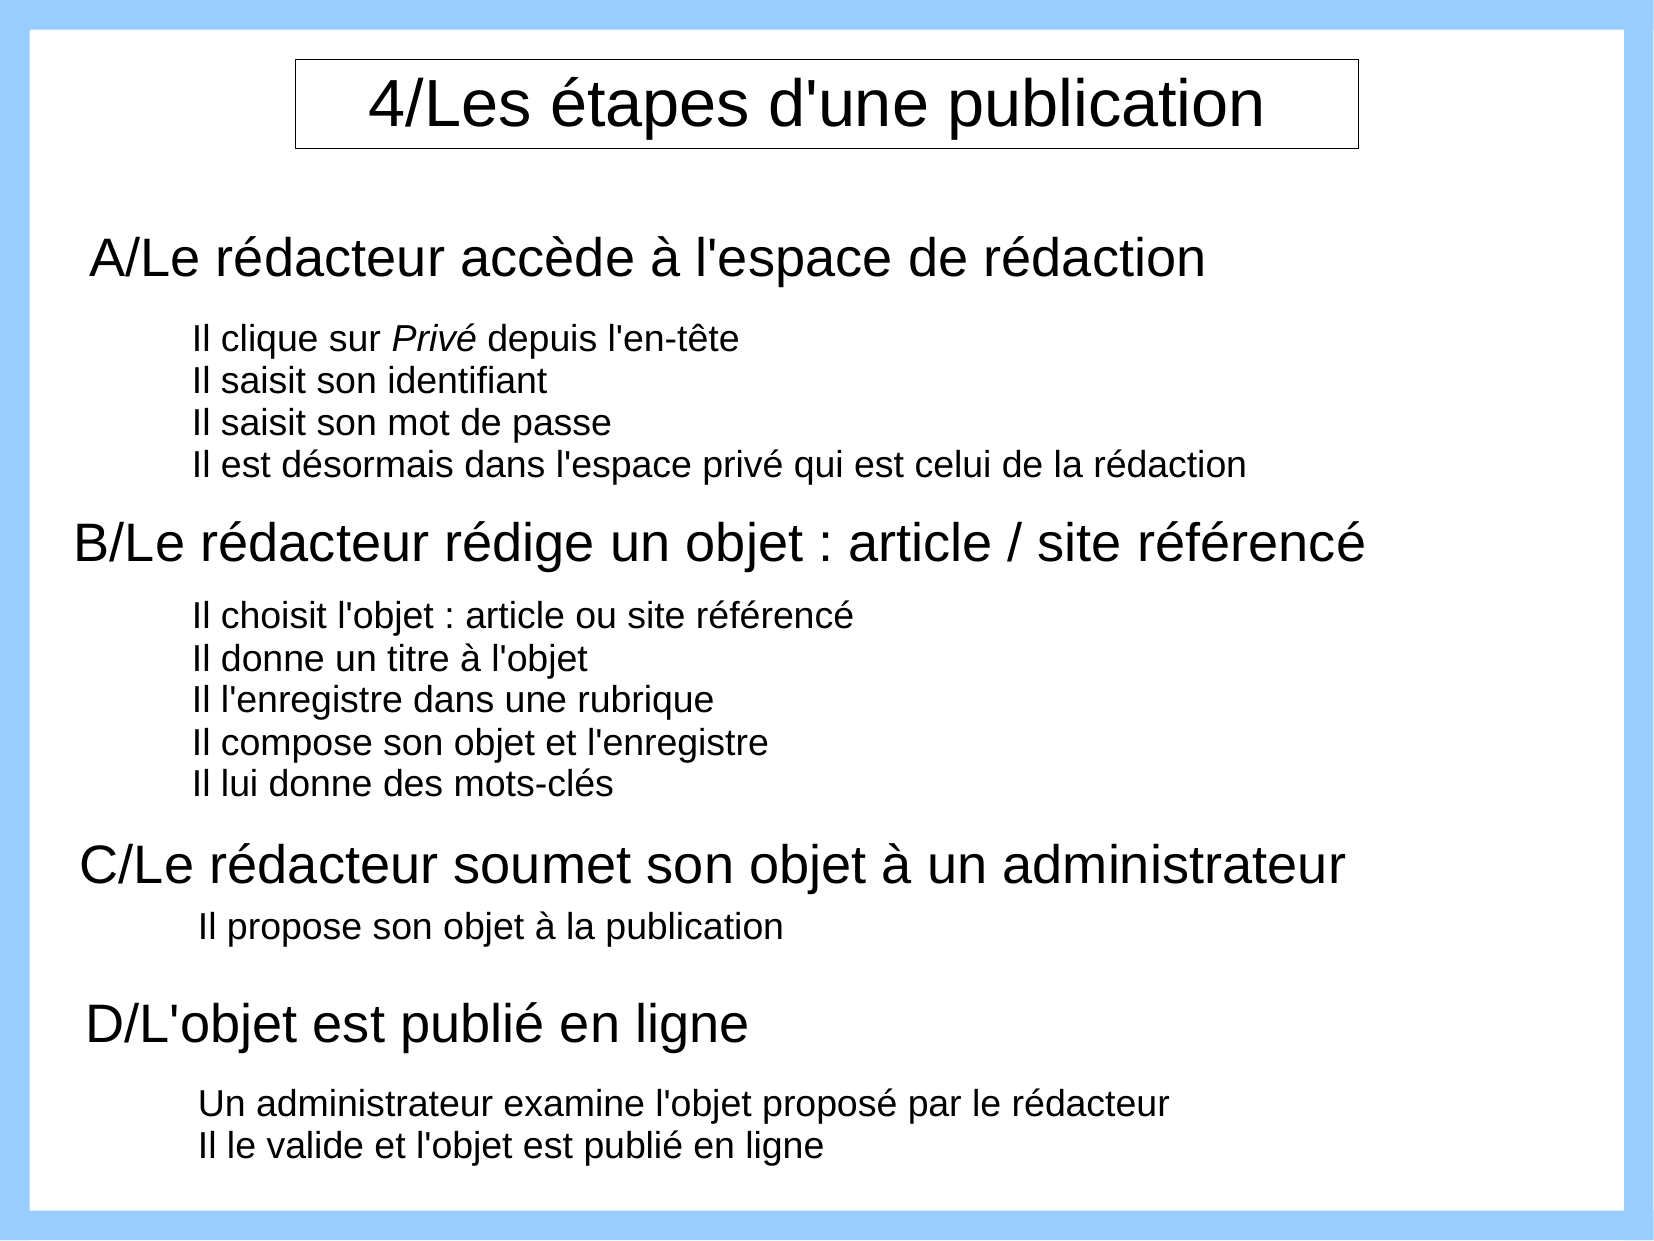

4/Les étapes d'une publication
 A/Le rédacteur accède à l'espace de rédaction
Il clique sur Privé depuis l'en-tête
Il saisit son identifiant
Il saisit son mot de passe
Il est désormais dans l'espace privé qui est celui de la rédaction
B/Le rédacteur rédige un objet : article / site référencé
Il choisit l'objet : article ou site référencé
Il donne un titre à l'objet
Il l'enregistre dans une rubrique
Il compose son objet et l'enregistre
Il lui donne des mots-clés
C/Le rédacteur soumet son objet à un administrateur
Il propose son objet à la publication
D/L'objet est publié en ligne
Un administrateur examine l'objet proposé par le rédacteur
Il le valide et l'objet est publié en ligne